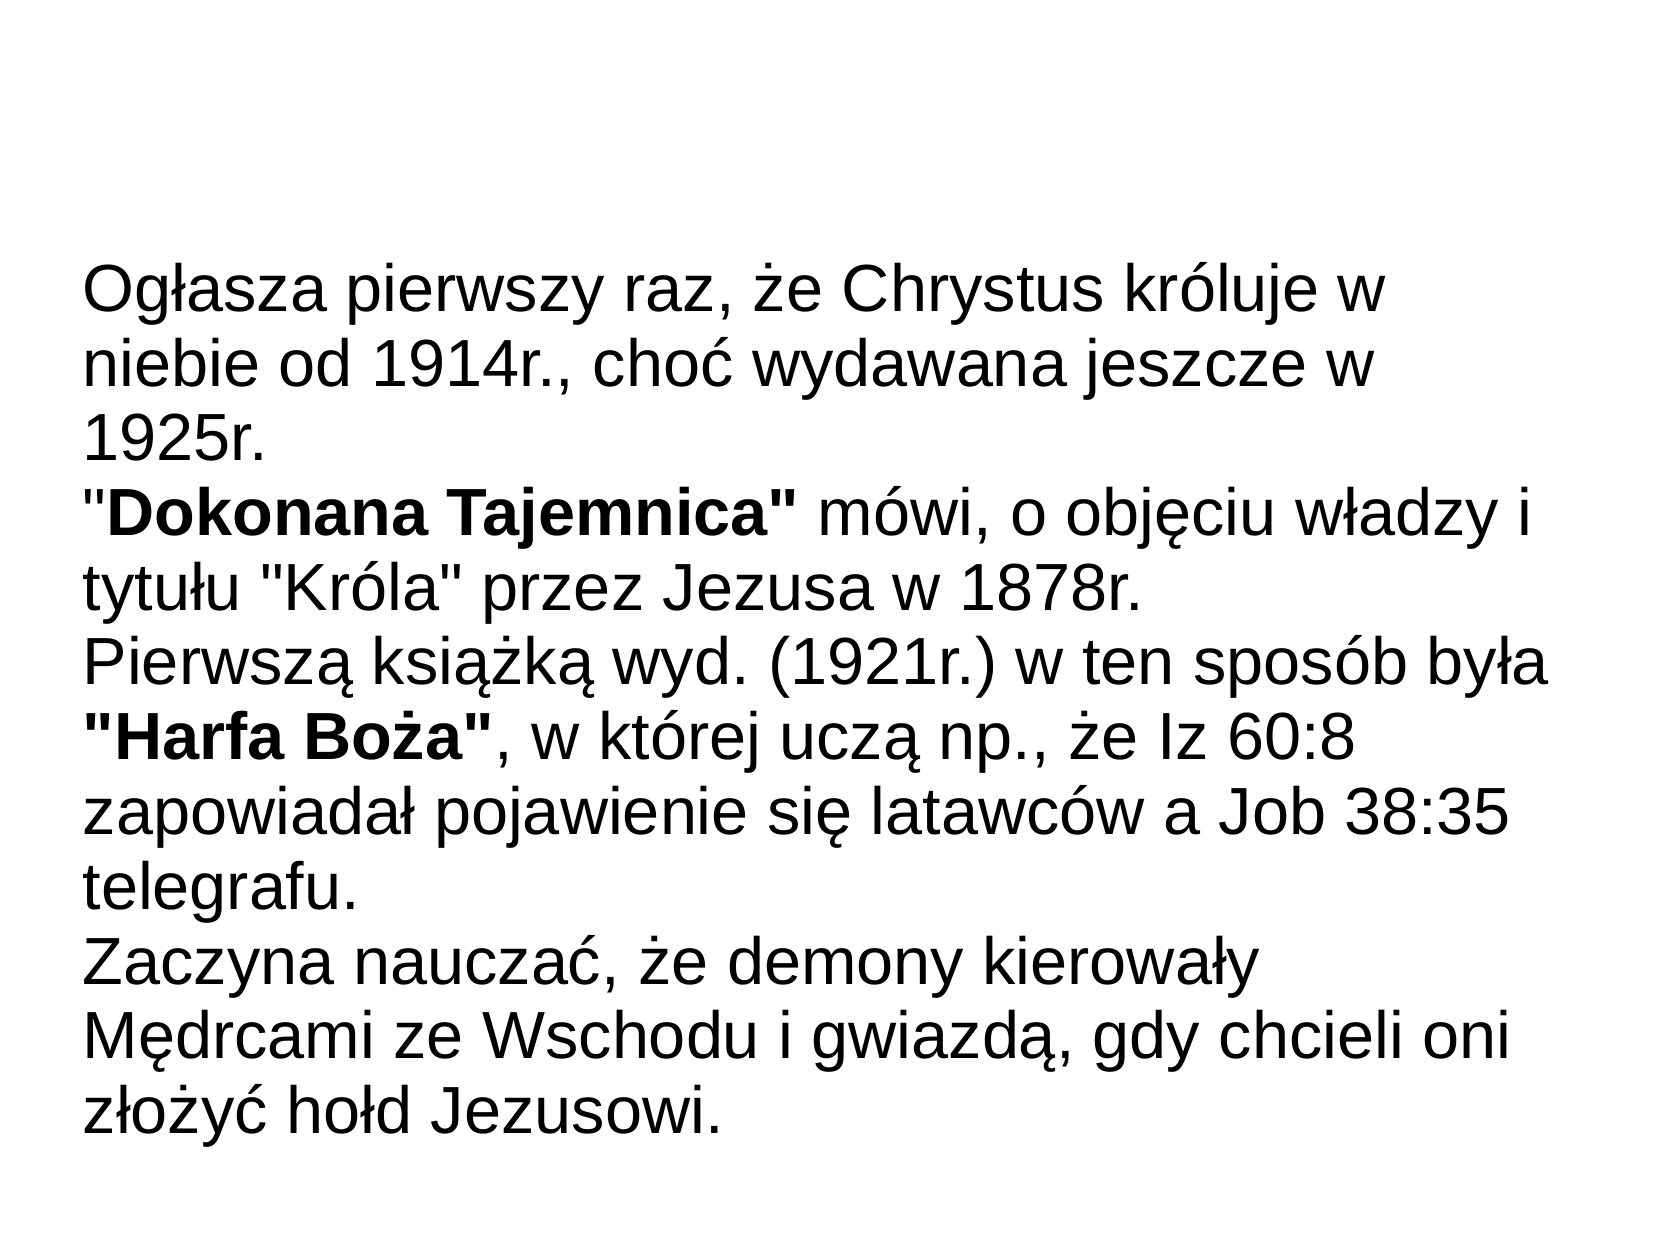

#
Ogłasza pierwszy raz, że Chrystus króluje w niebie od 1914r., choć wydawana jeszcze w 1925r.
"Dokonana Tajemnica" mówi, o objęciu władzy i tytułu "Króla" przez Jezusa w 1878r.
Pierwszą książką wyd. (1921r.) w ten sposób była "Harfa Boża", w której uczą np., że Iz 60:8 zapowiadał pojawienie się latawców a Job 38:35 telegrafu.
Zaczyna nauczać, że demony kierowały Mędrcami ze Wschodu i gwiazdą, gdy chcieli oni złożyć hołd Jezusowi.